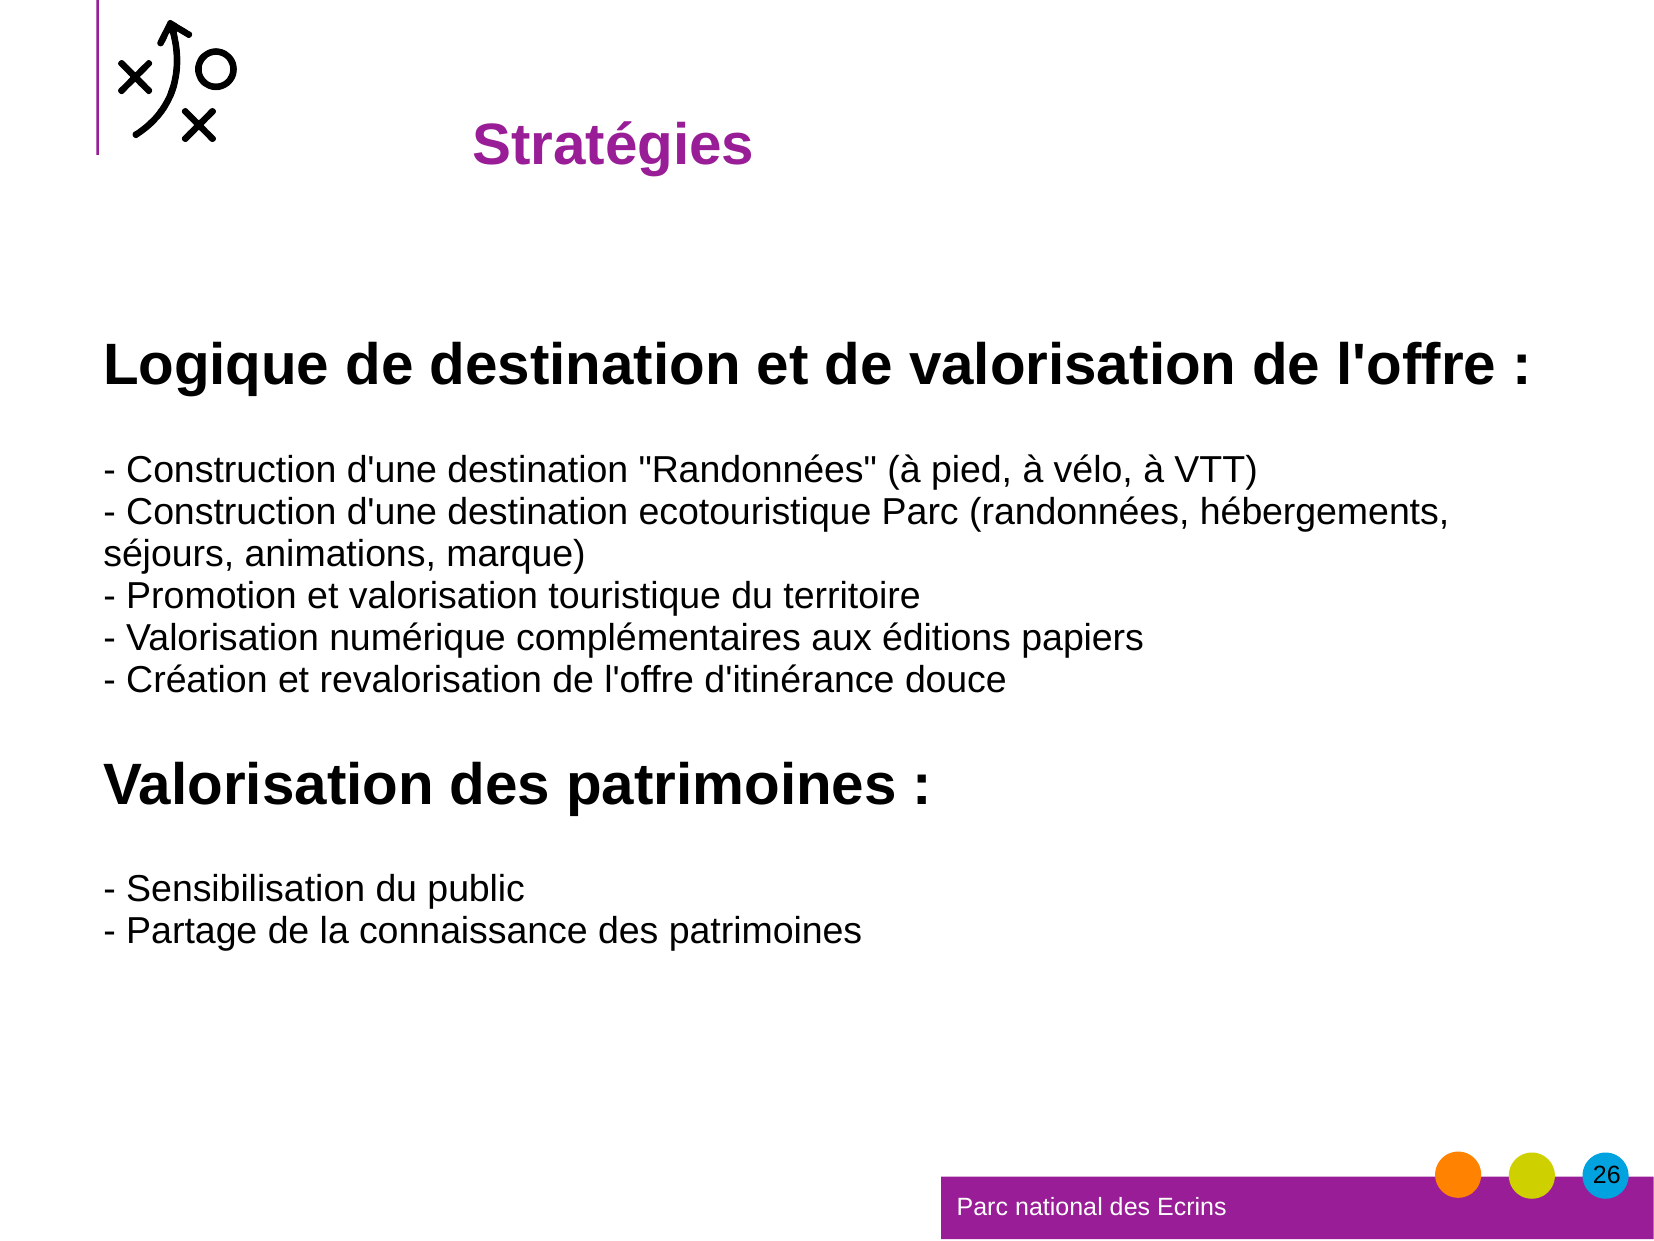

# Stratégies
Logique de destination et de valorisation de l'offre :
- Construction d'une destination "Randonnées" (à pied, à vélo, à VTT)
- Construction d'une destination ecotouristique Parc (randonnées, hébergements, séjours, animations, marque)
- Promotion et valorisation touristique du territoire
- Valorisation numérique complémentaires aux éditions papiers
- Création et revalorisation de l'offre d'itinérance douce
Valorisation des patrimoines :
- Sensibilisation du public
- Partage de la connaissance des patrimoines